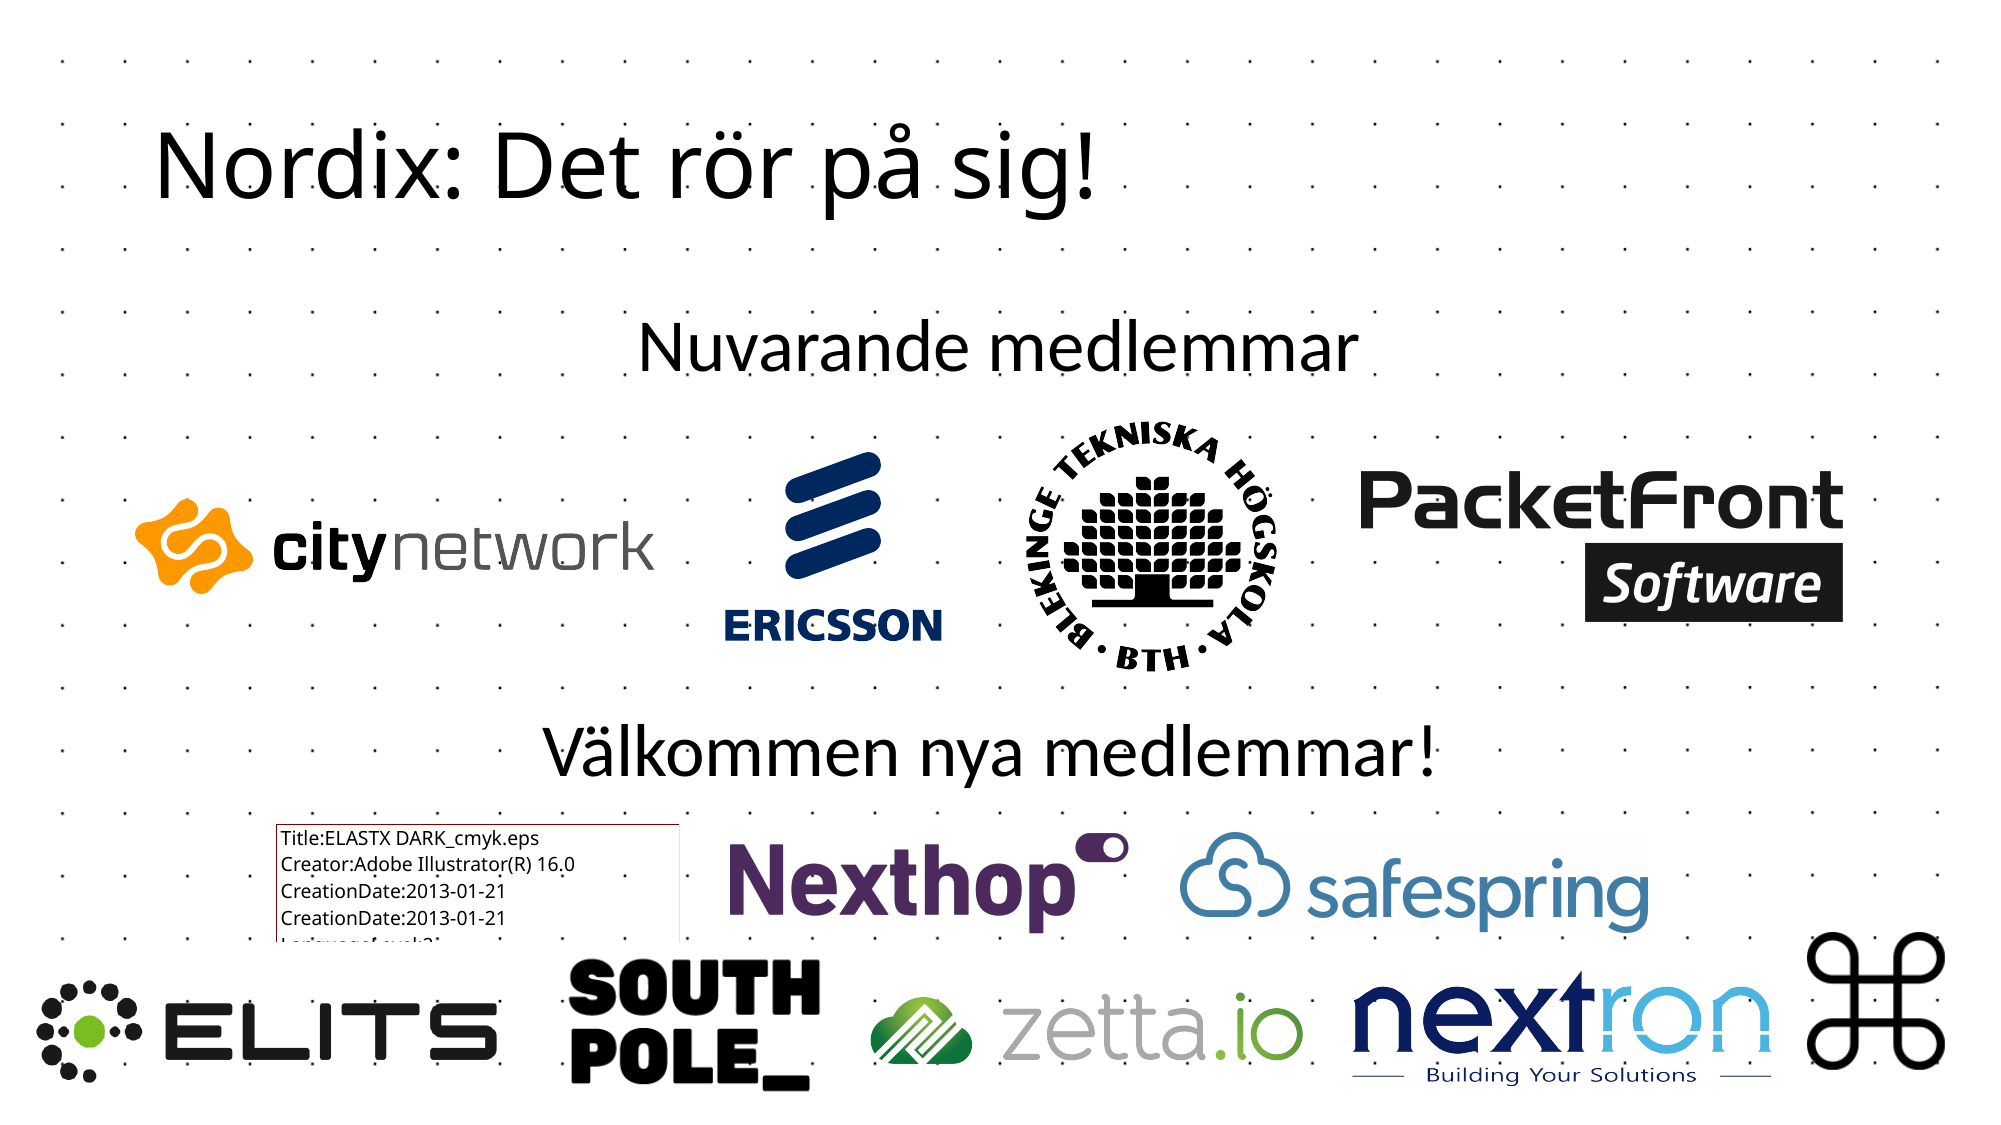

Nordix: Det rör på sig!
Nuvarande medlemmar
Välkommen nya medlemmar!